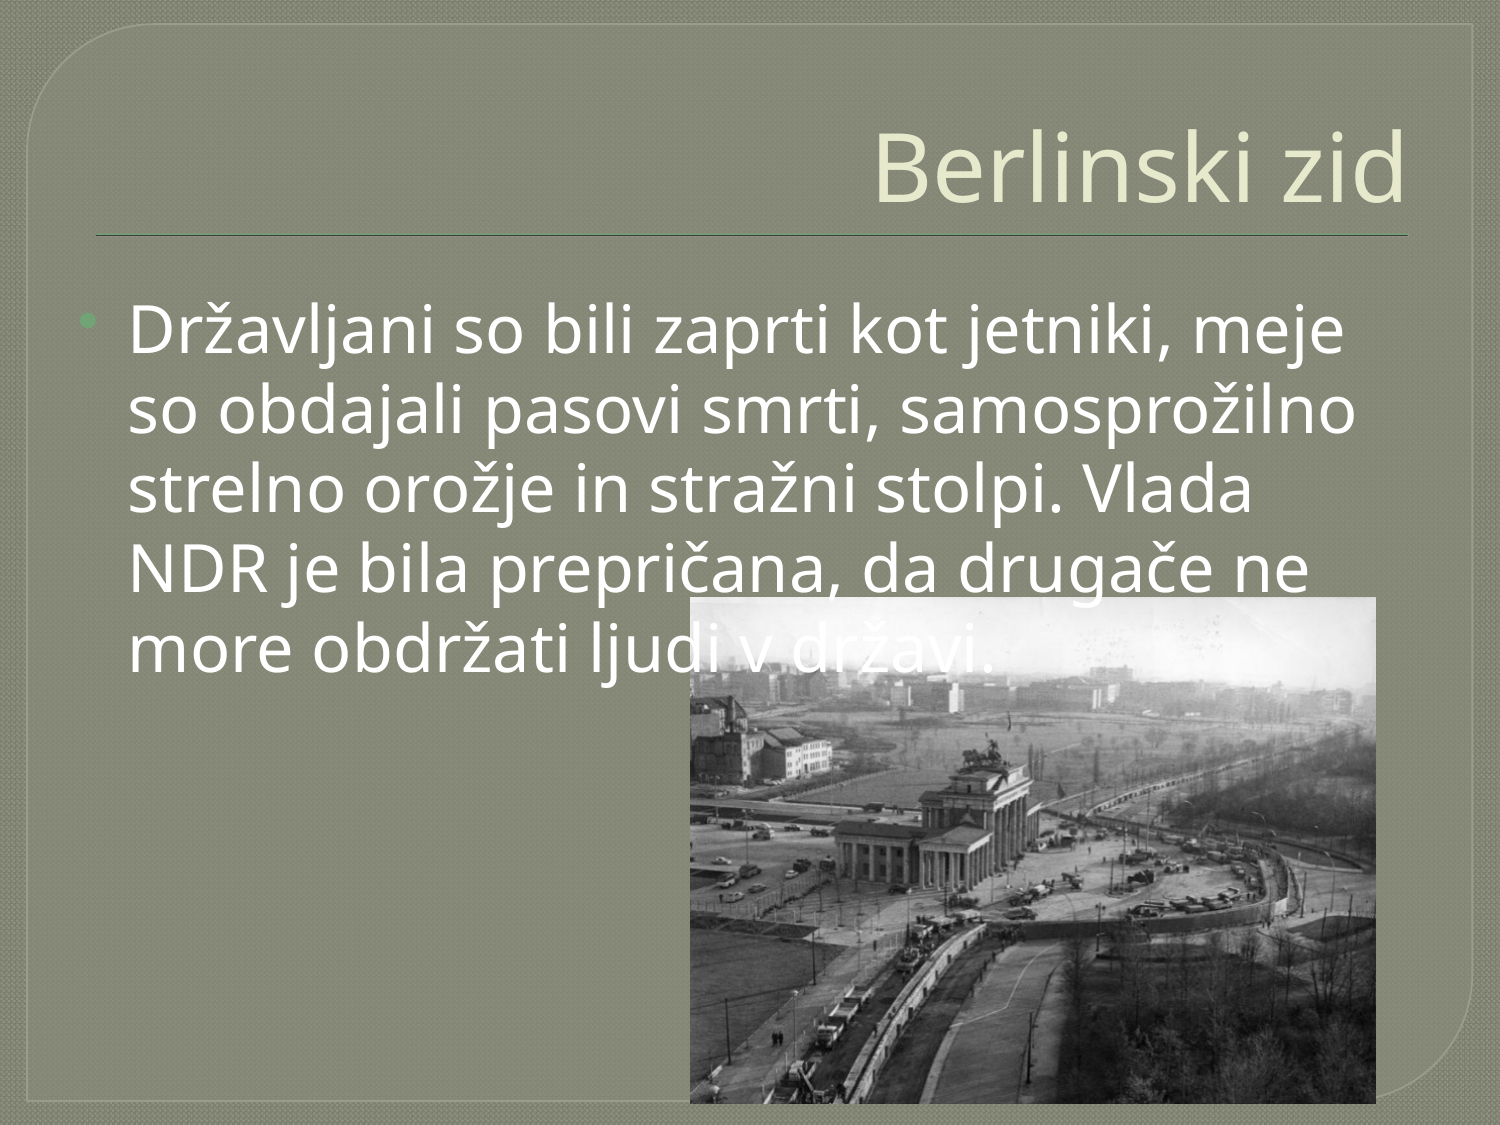

# Berlinski zid
Državljani so bili zaprti kot jetniki, meje so obdajali pasovi smrti, samosprožilno strelno orožje in stražni stolpi. Vlada NDR je bila prepričana, da drugače ne more obdržati ljudi v državi.